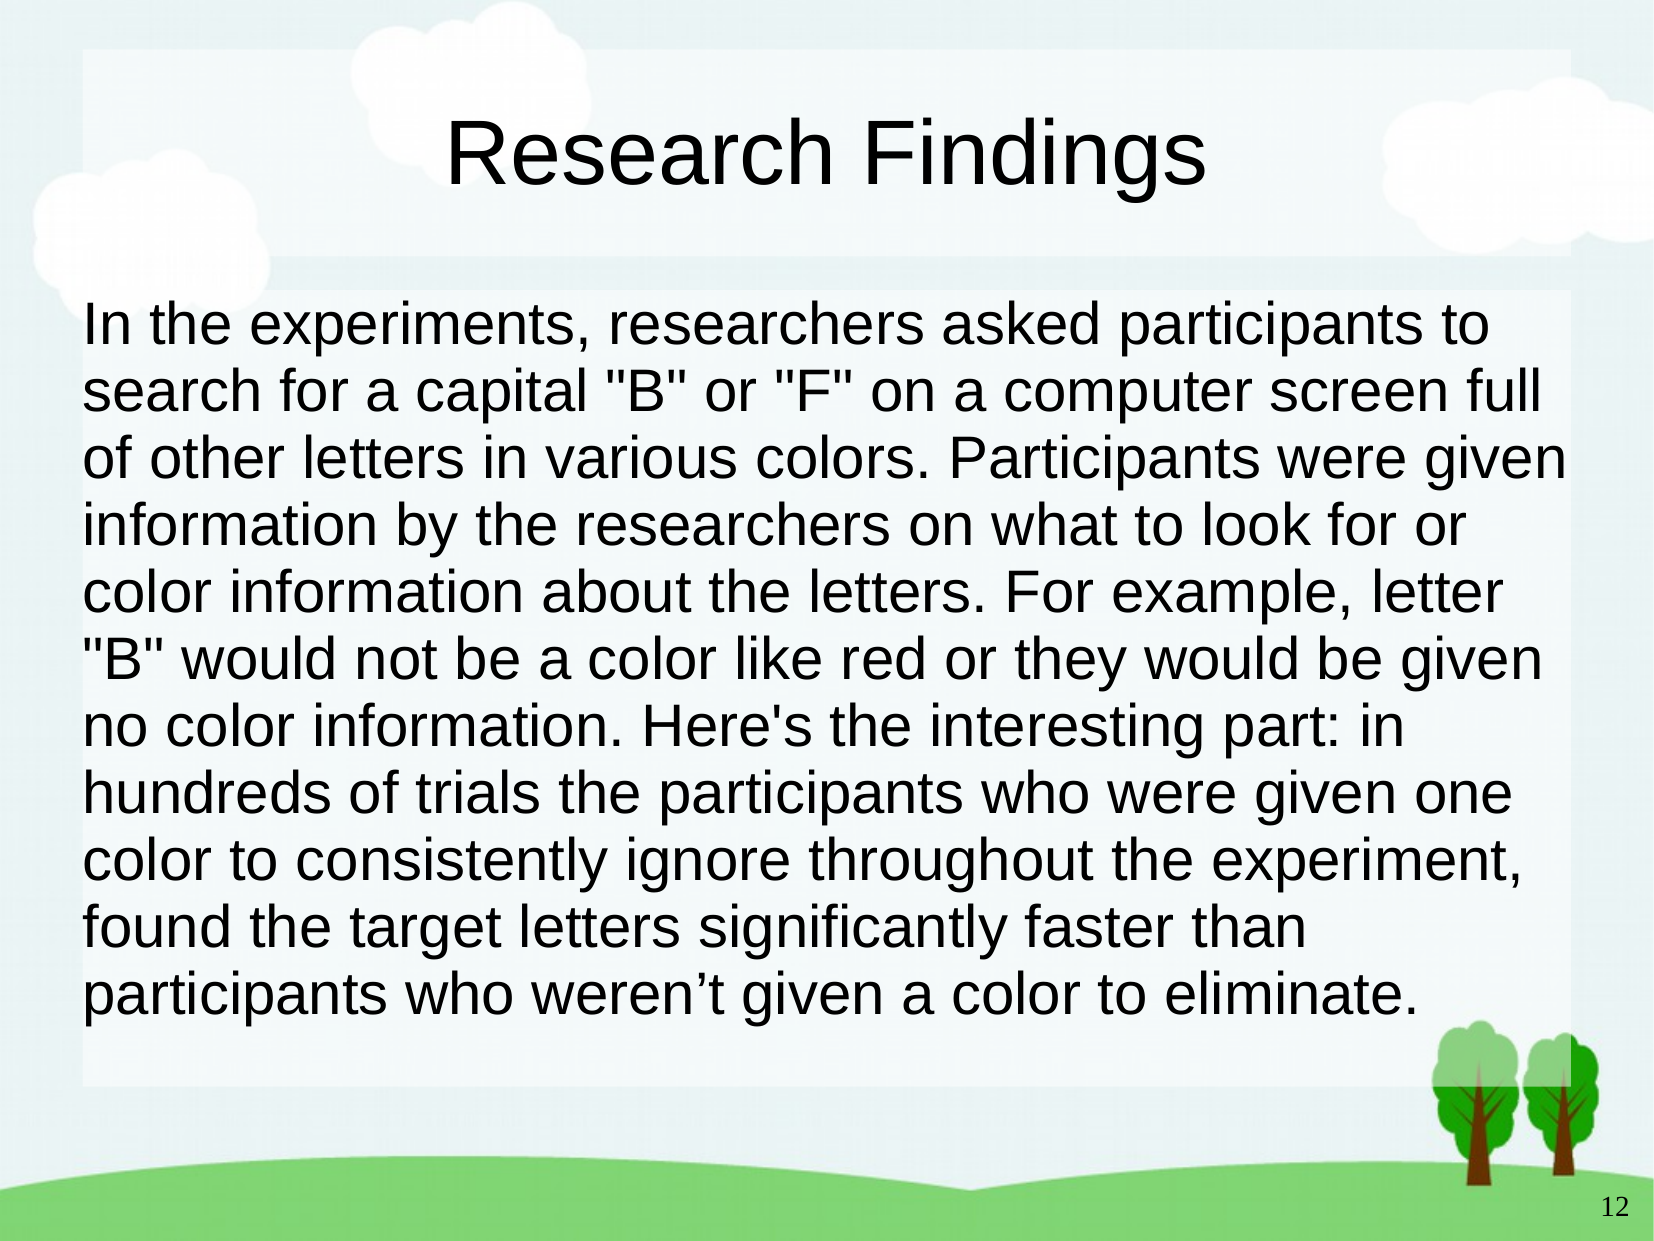

# Research Findings
In the experiments, researchers asked participants to search for a capital "B" or "F" on a computer screen full of other letters in various colors. Participants were given information by the researchers on what to look for or color information about the letters. For example, letter "B" would not be a color like red or they would be given no color information. Here's the interesting part: in hundreds of trials the participants who were given one color to consistently ignore throughout the experiment, found the target letters significantly faster than participants who weren’t given a color to eliminate.
12